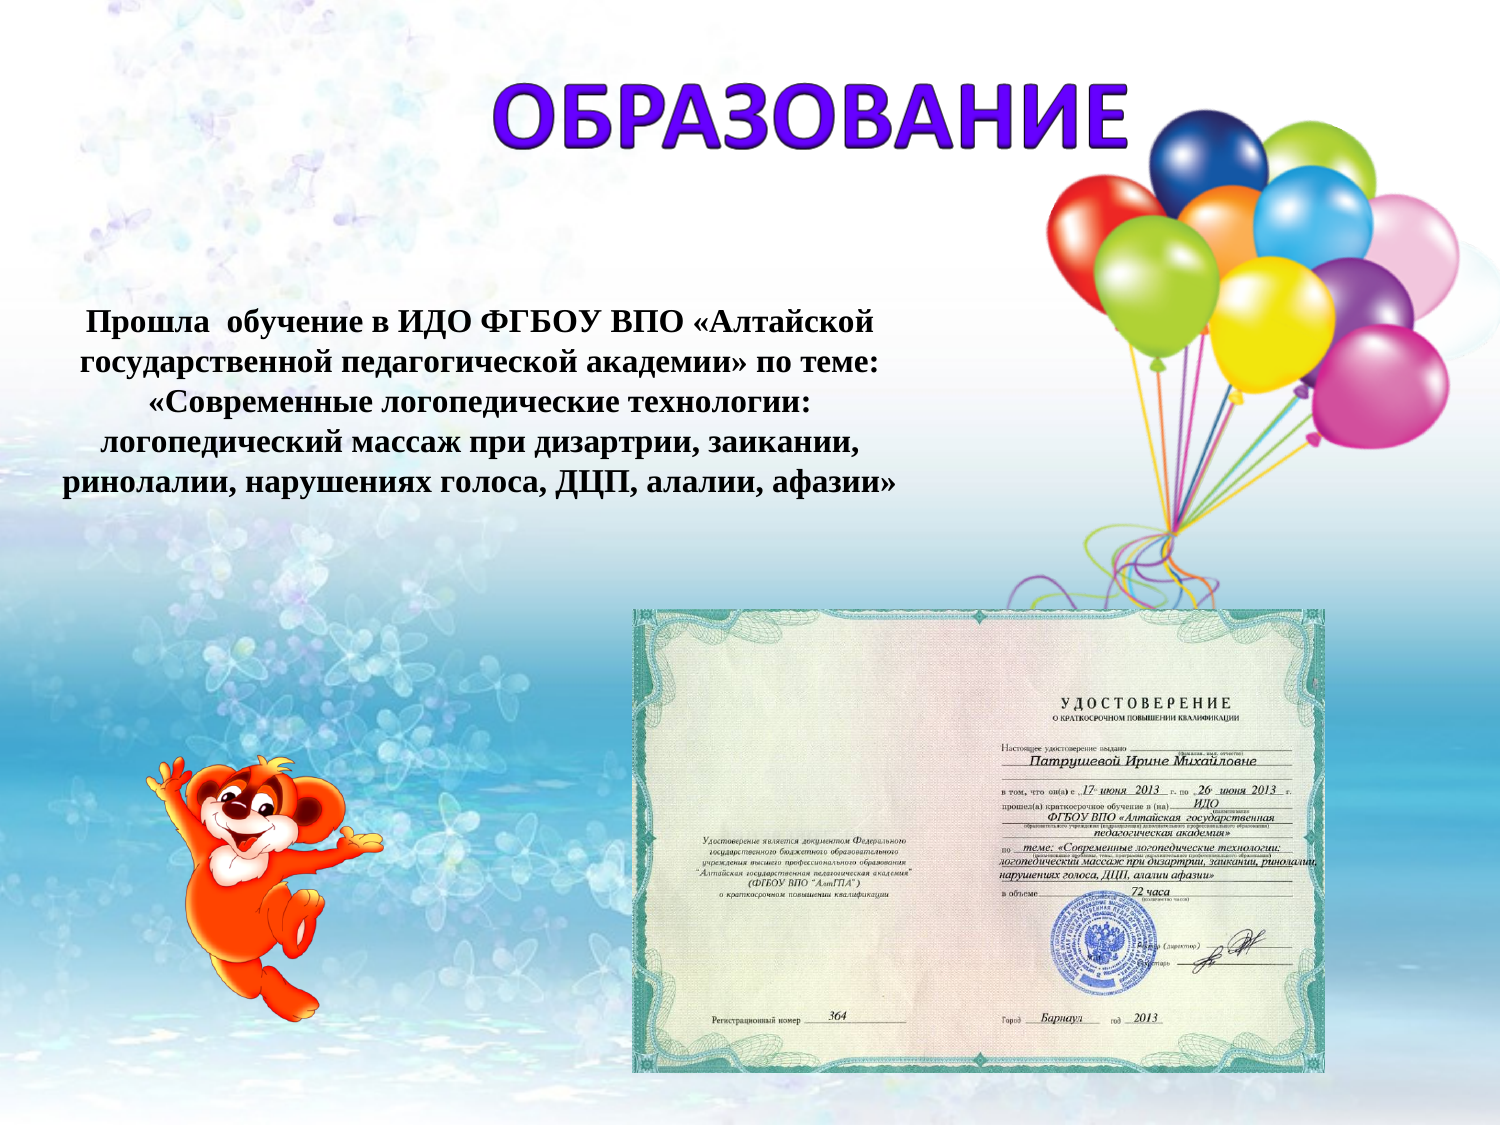

#
Прошла обучение в ИДО ФГБОУ ВПО «Алтайской государственной педагогической академии» по теме: «Современные логопедические технологии: логопедический массаж при дизартрии, заикании, ринолалии, нарушениях голоса, ДЦП, алалии, афазии»